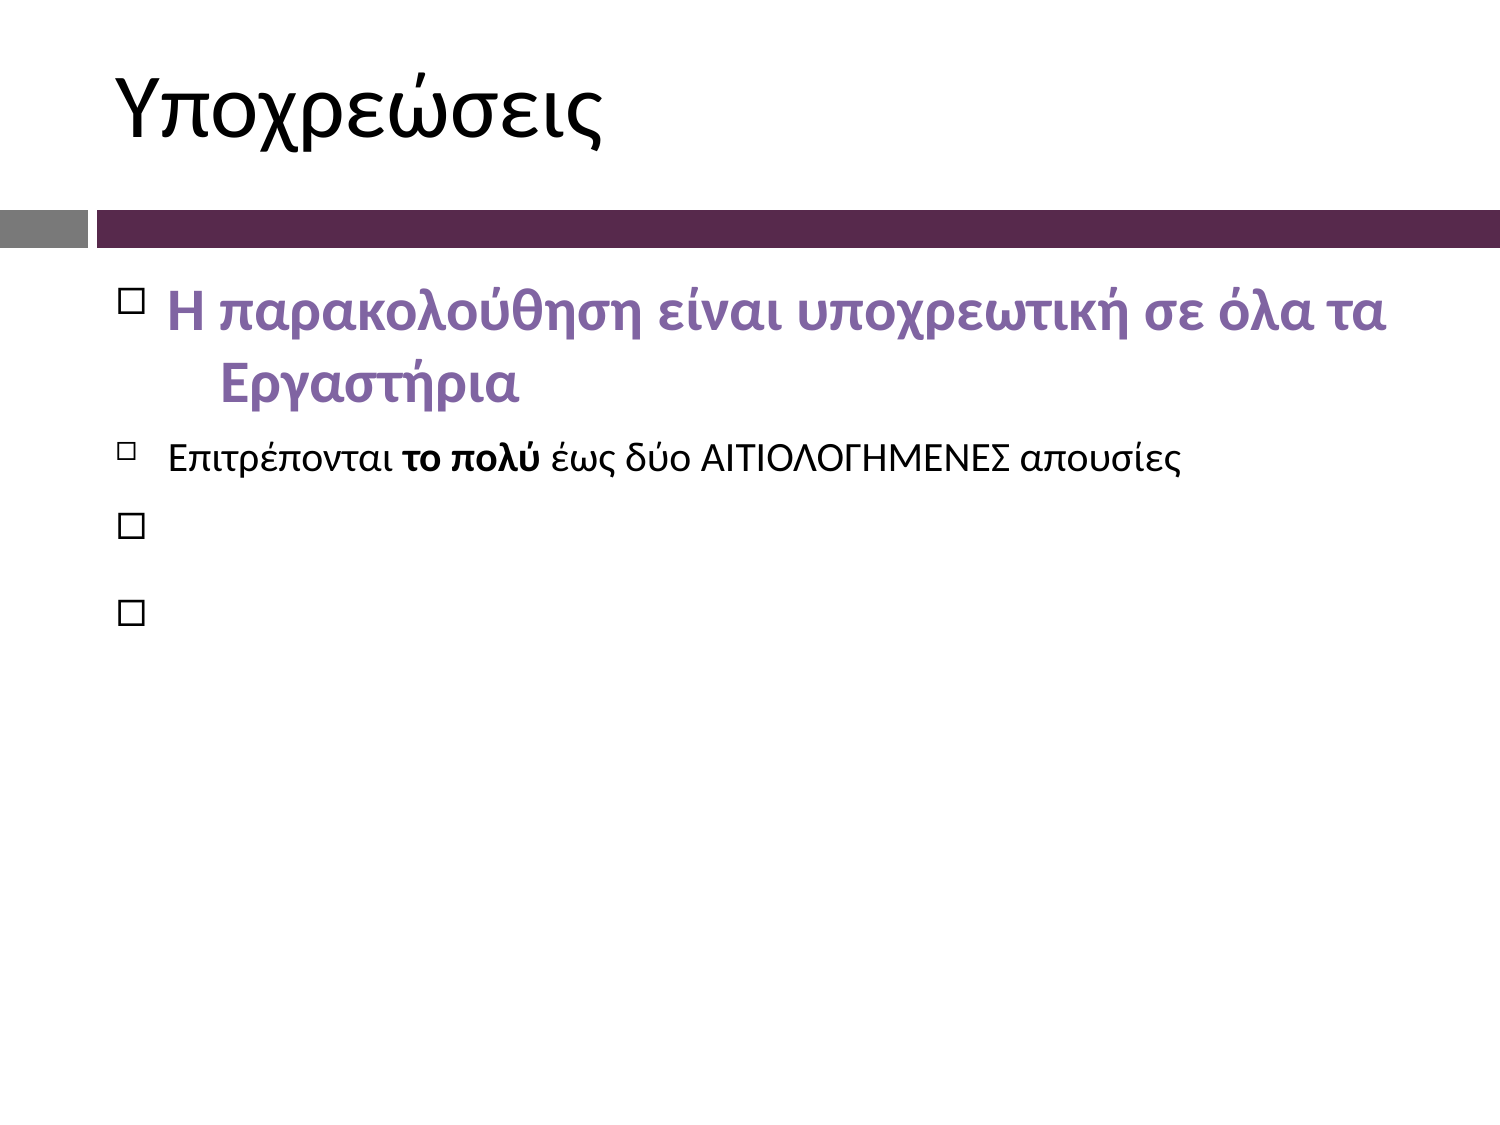

# Υποχρεώσεις
Η παρακολούθηση είναι υποχρεωτική σε όλα τα Εργαστήρια
Επιτρέπονται το πολύ έως δύο ΑΙΤΙΟΛΟΓΗΜΕΝΕΣ απουσίες